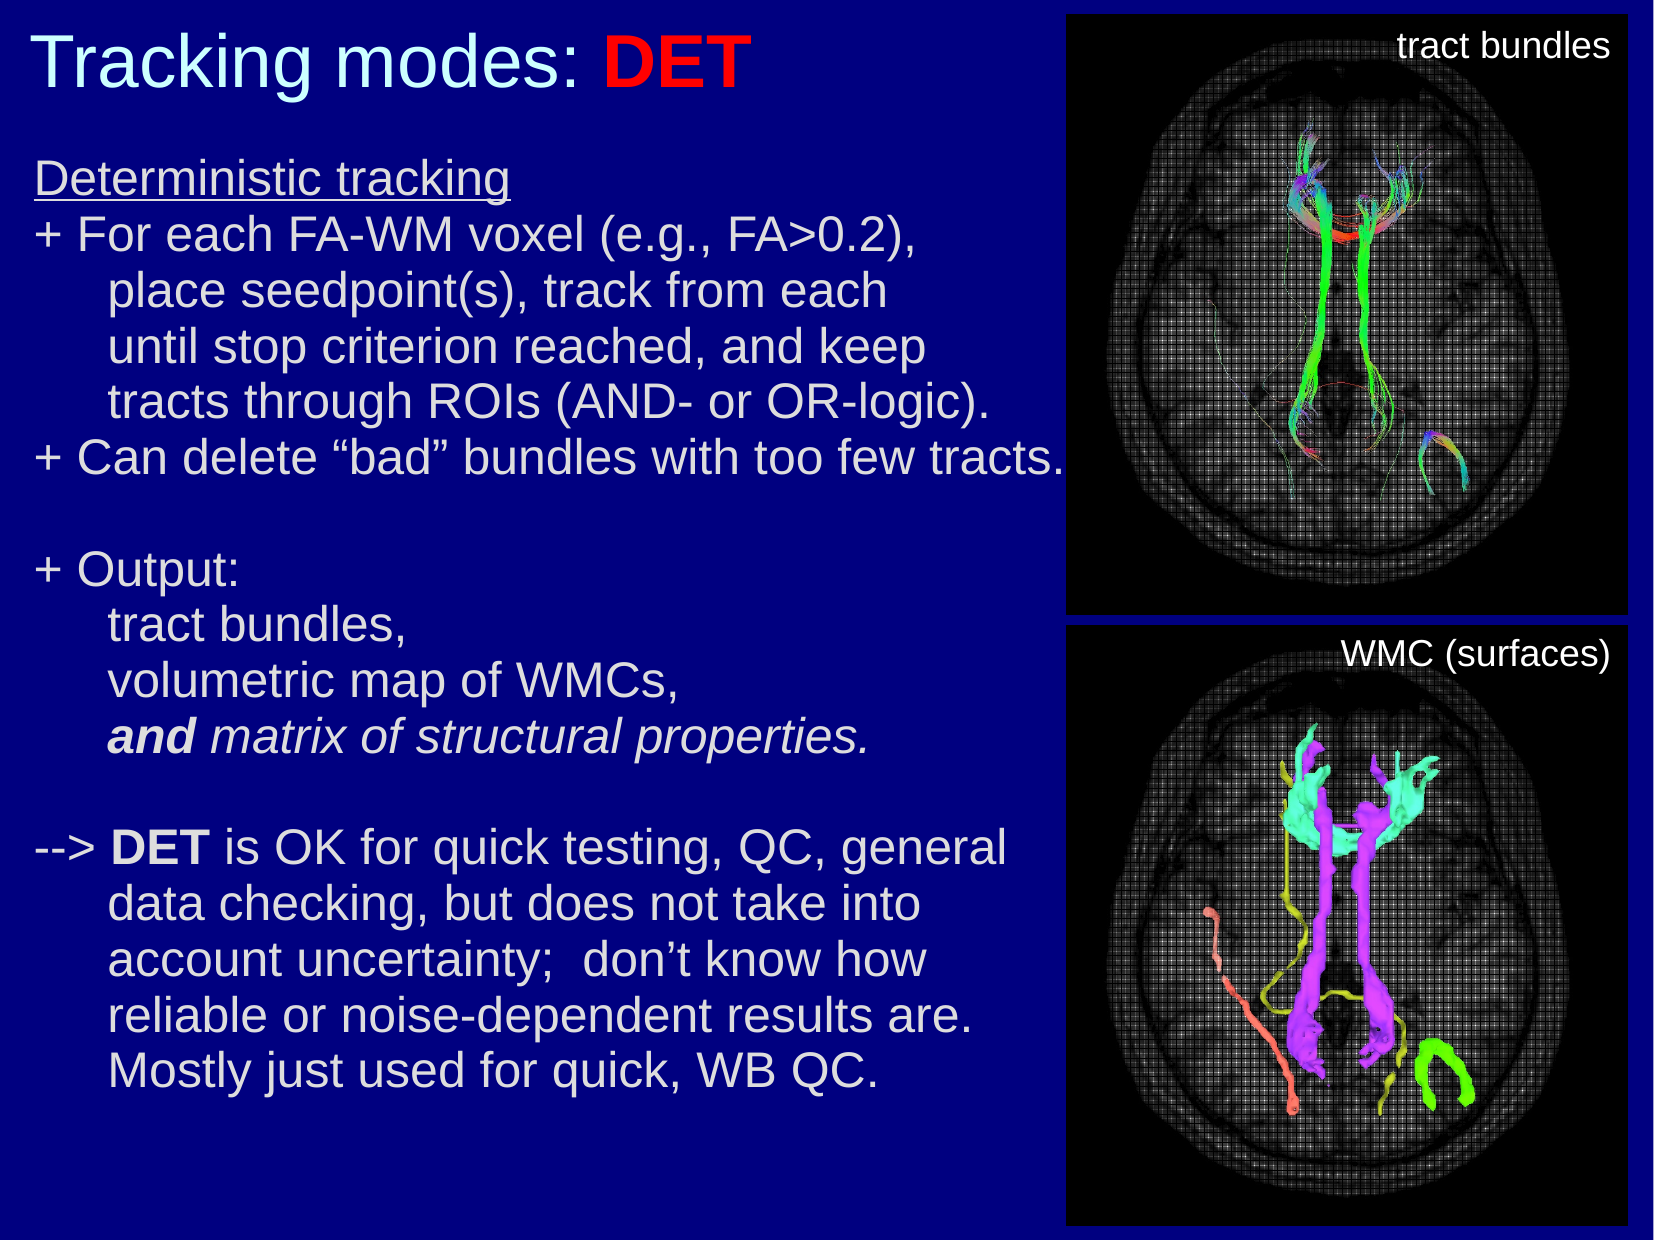

# Tracking modes: DET
tract bundles
Deterministic tracking
+ For each FA-WM voxel (e.g., FA>0.2),
	place seedpoint(s), track from each
	until stop criterion reached, and keep
	tracts through ROIs (AND- or OR-logic).
+ Can delete “bad” bundles with too few tracts.
+ Output:
	tract bundles,
	volumetric map of WMCs,
	and matrix of structural properties.
--> DET is OK for quick testing, QC, general
	data checking, but does not take into
	account uncertainty; don’t know how
	reliable or noise-dependent results are.
	Mostly just used for quick, WB QC.
WMC (surfaces)